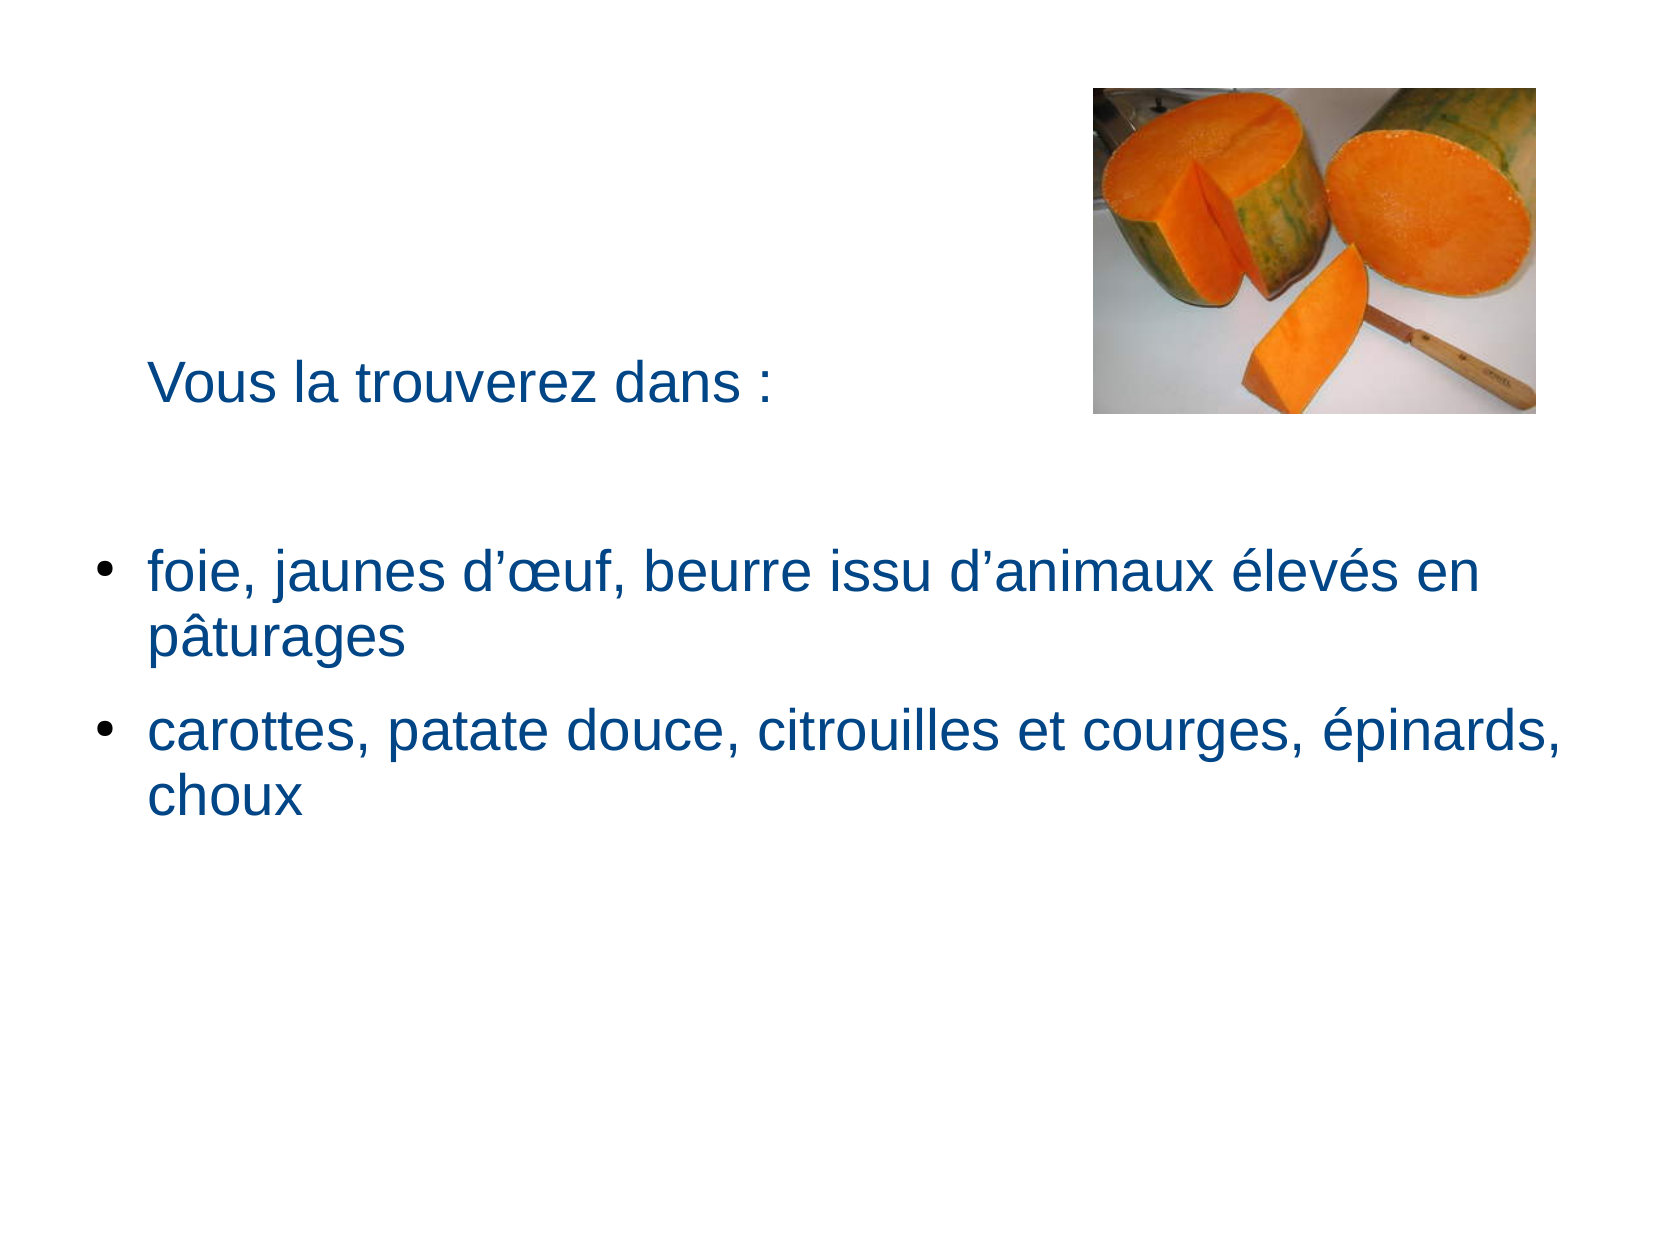

# Vous la trouverez dans :
foie, jaunes d’œuf, beurre issu d’animaux élevés en pâturages
carottes, patate douce, citrouilles et courges, épinards, choux